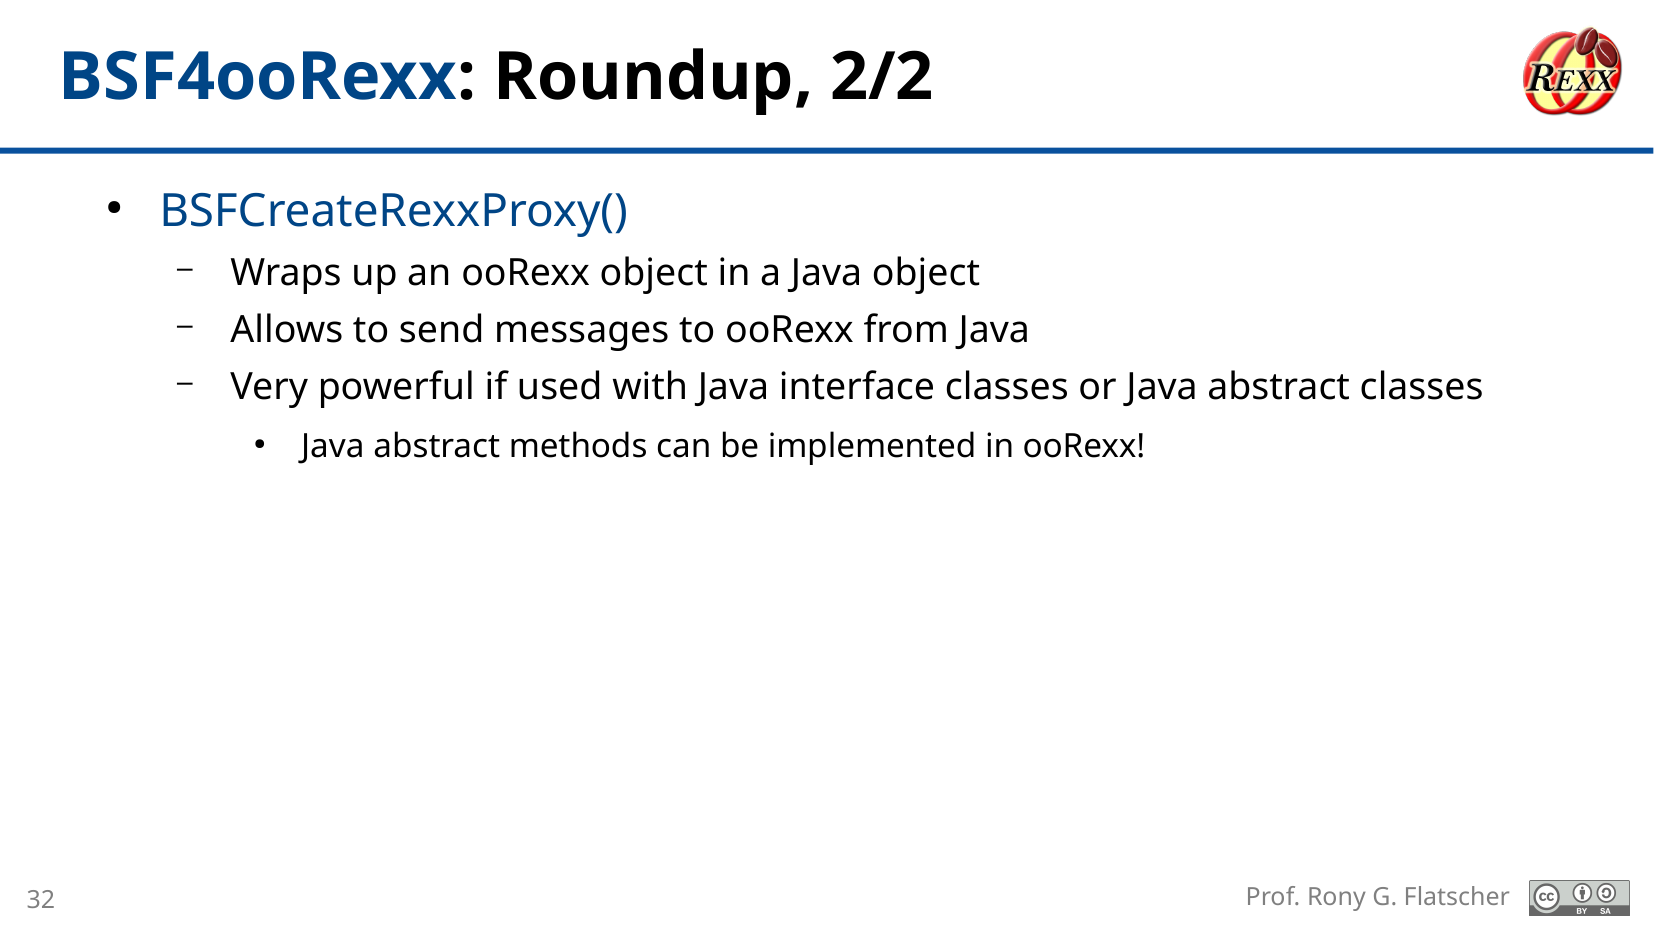

# BSF4ooRexx: Roundup, 2/2
BSFCreateRexxProxy()
Wraps up an ooRexx object in a Java object
Allows to send messages to ooRexx from Java
Very powerful if used with Java interface classes or Java abstract classes
Java abstract methods can be implemented in ooRexx!